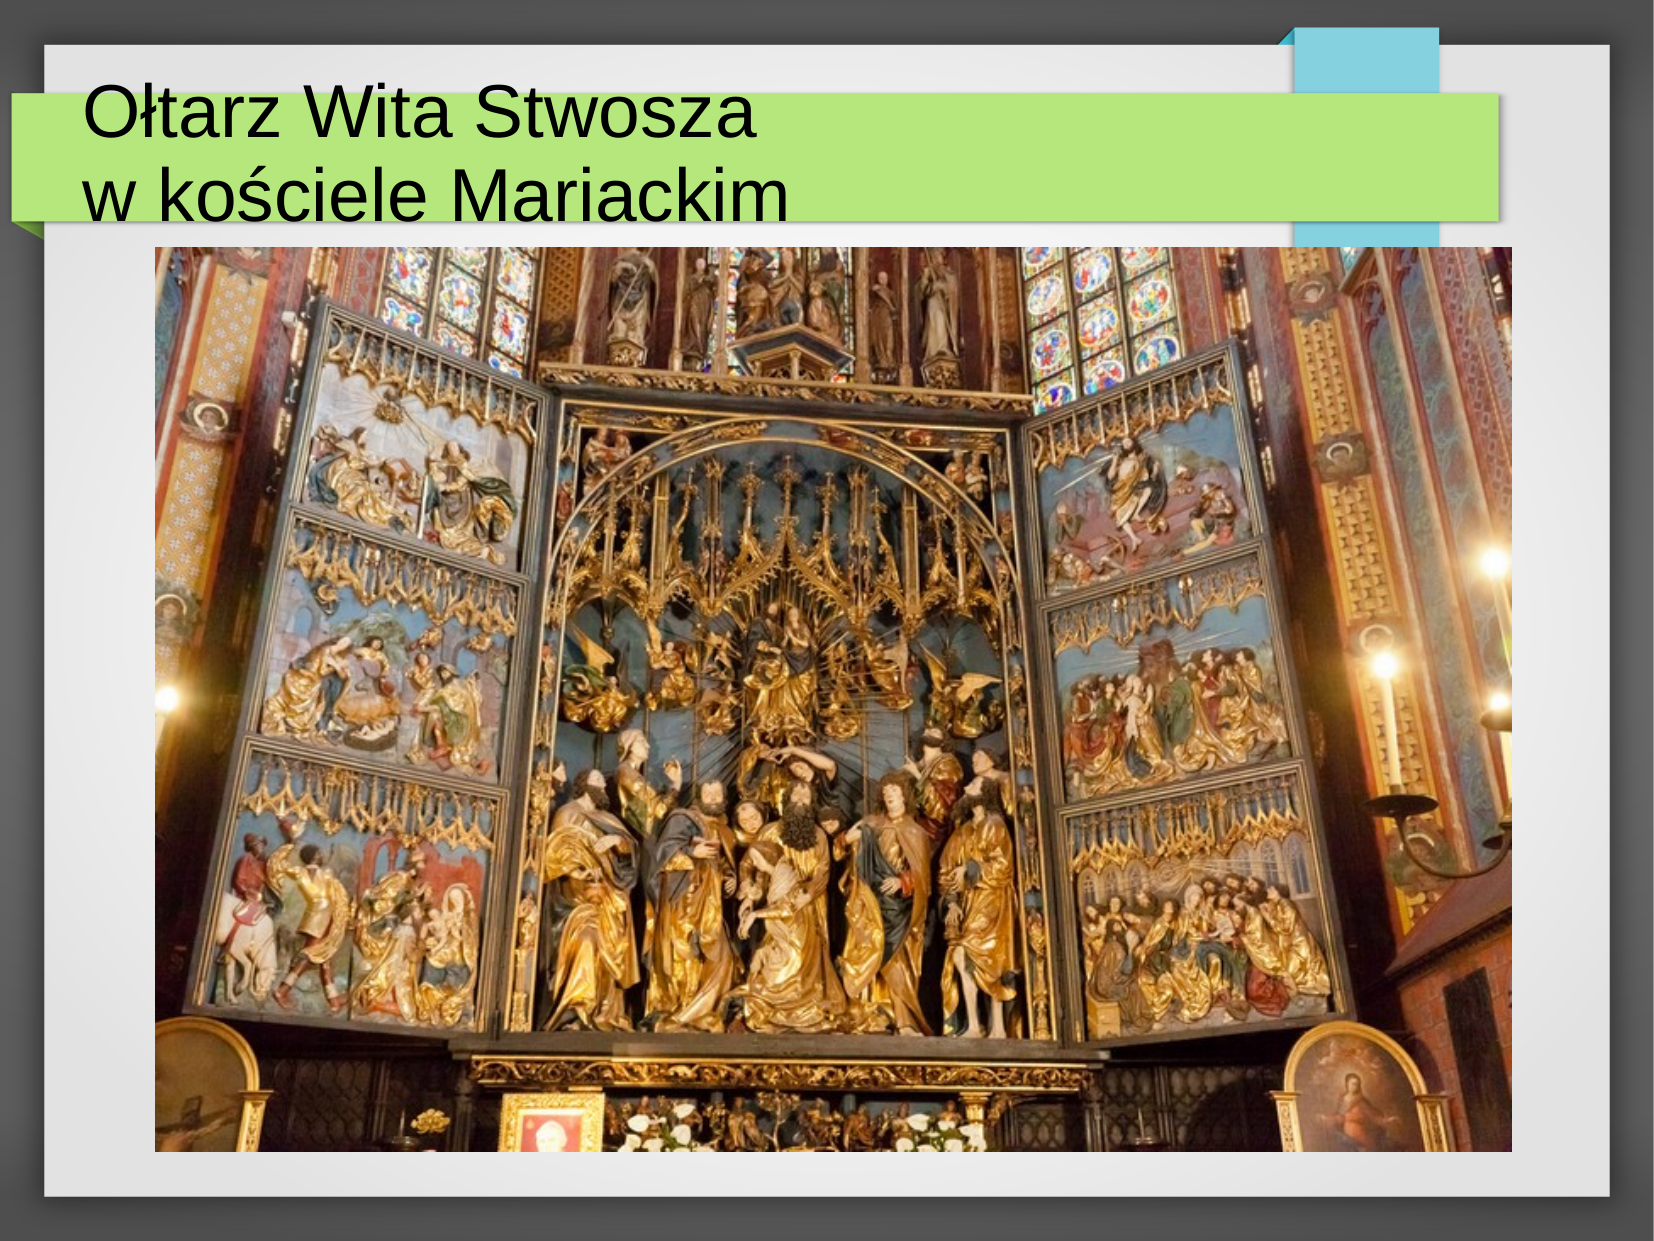

# Ołtarz Wita Stwosza w kościele Mariackim